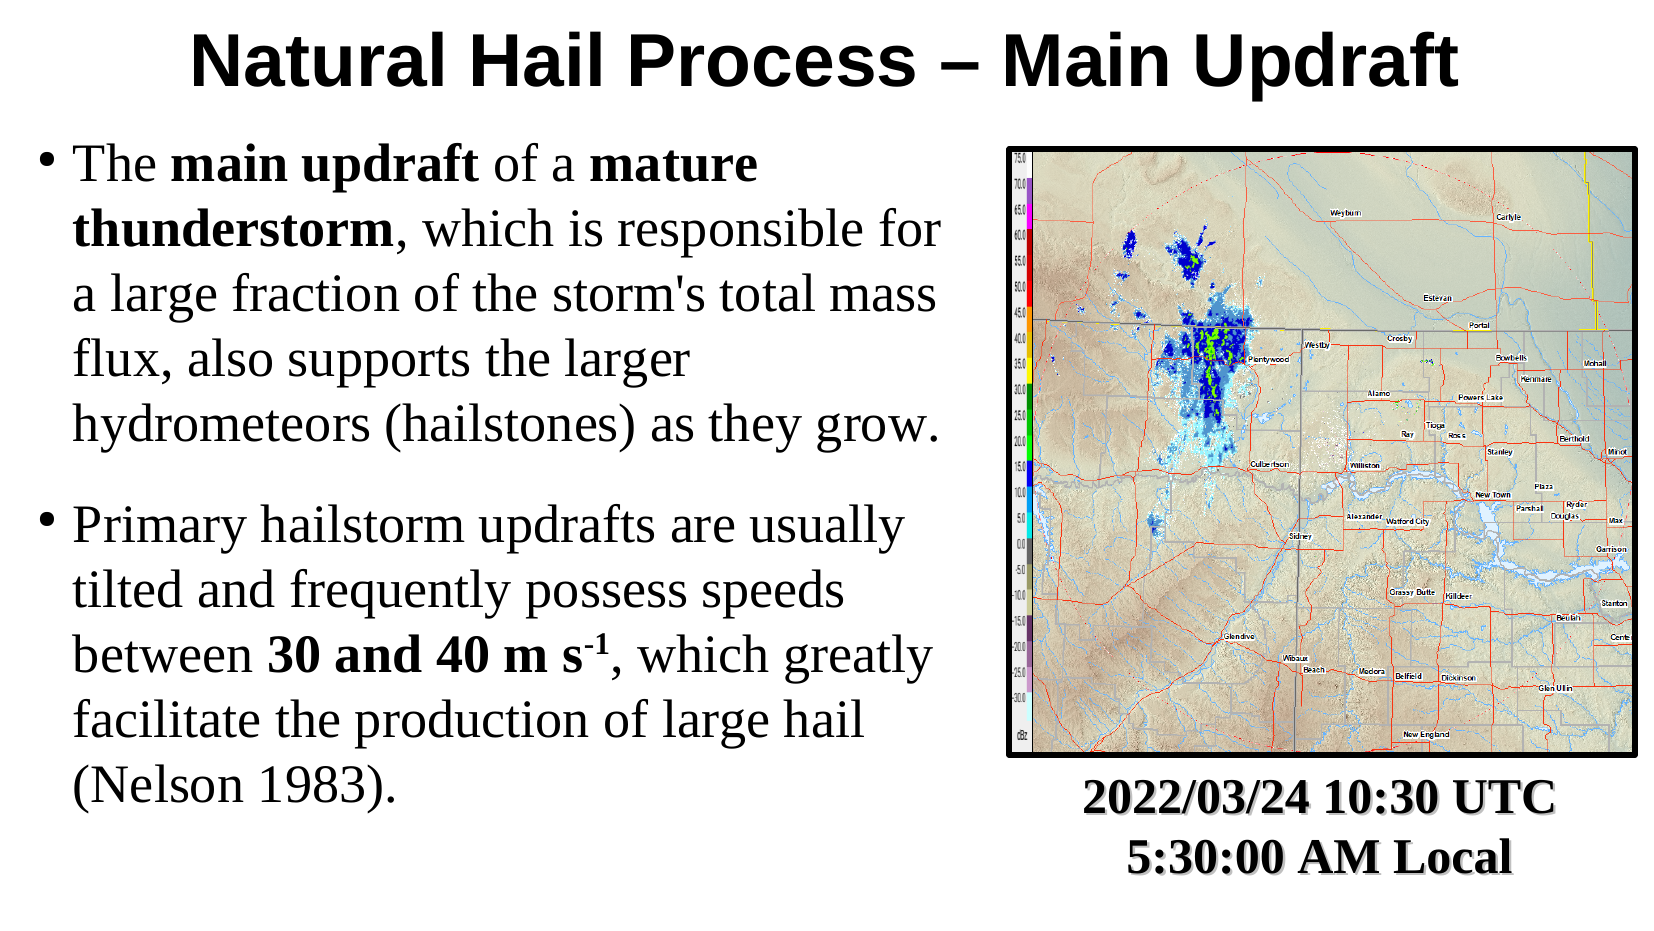

# Natural Hail Process – Main Updraft
The main updraft of a mature thunderstorm, which is responsible for a large fraction of the storm's total mass flux, also supports the larger hydrometeors (hailstones) as they grow.
Primary hailstorm updrafts are usually tilted and frequently possess speeds between 30 and 40 m s-1, which greatly facilitate the production of large hail (Nelson 1983).
2022/03/24 10:30 UTC
5:30:00 AM Local